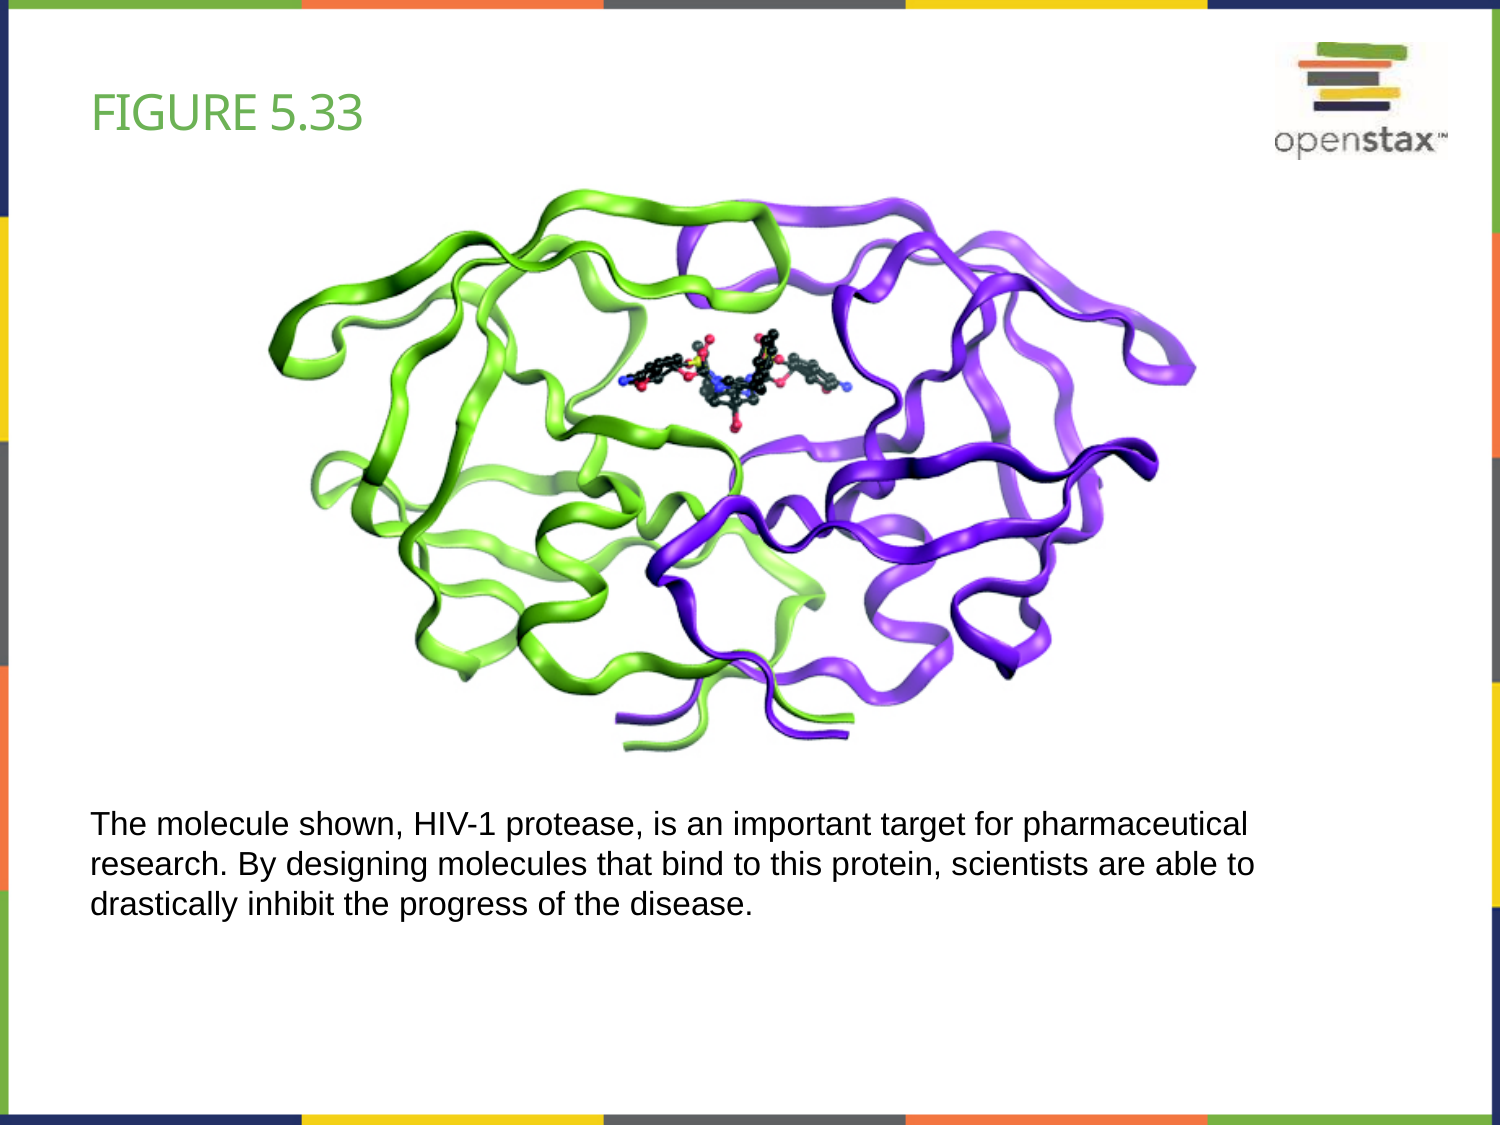

# Figure 5.33
The molecule shown, HIV-1 protease, is an important target for pharmaceutical research. By designing molecules that bind to this protein, scientists are able to drastically inhibit the progress of the disease.